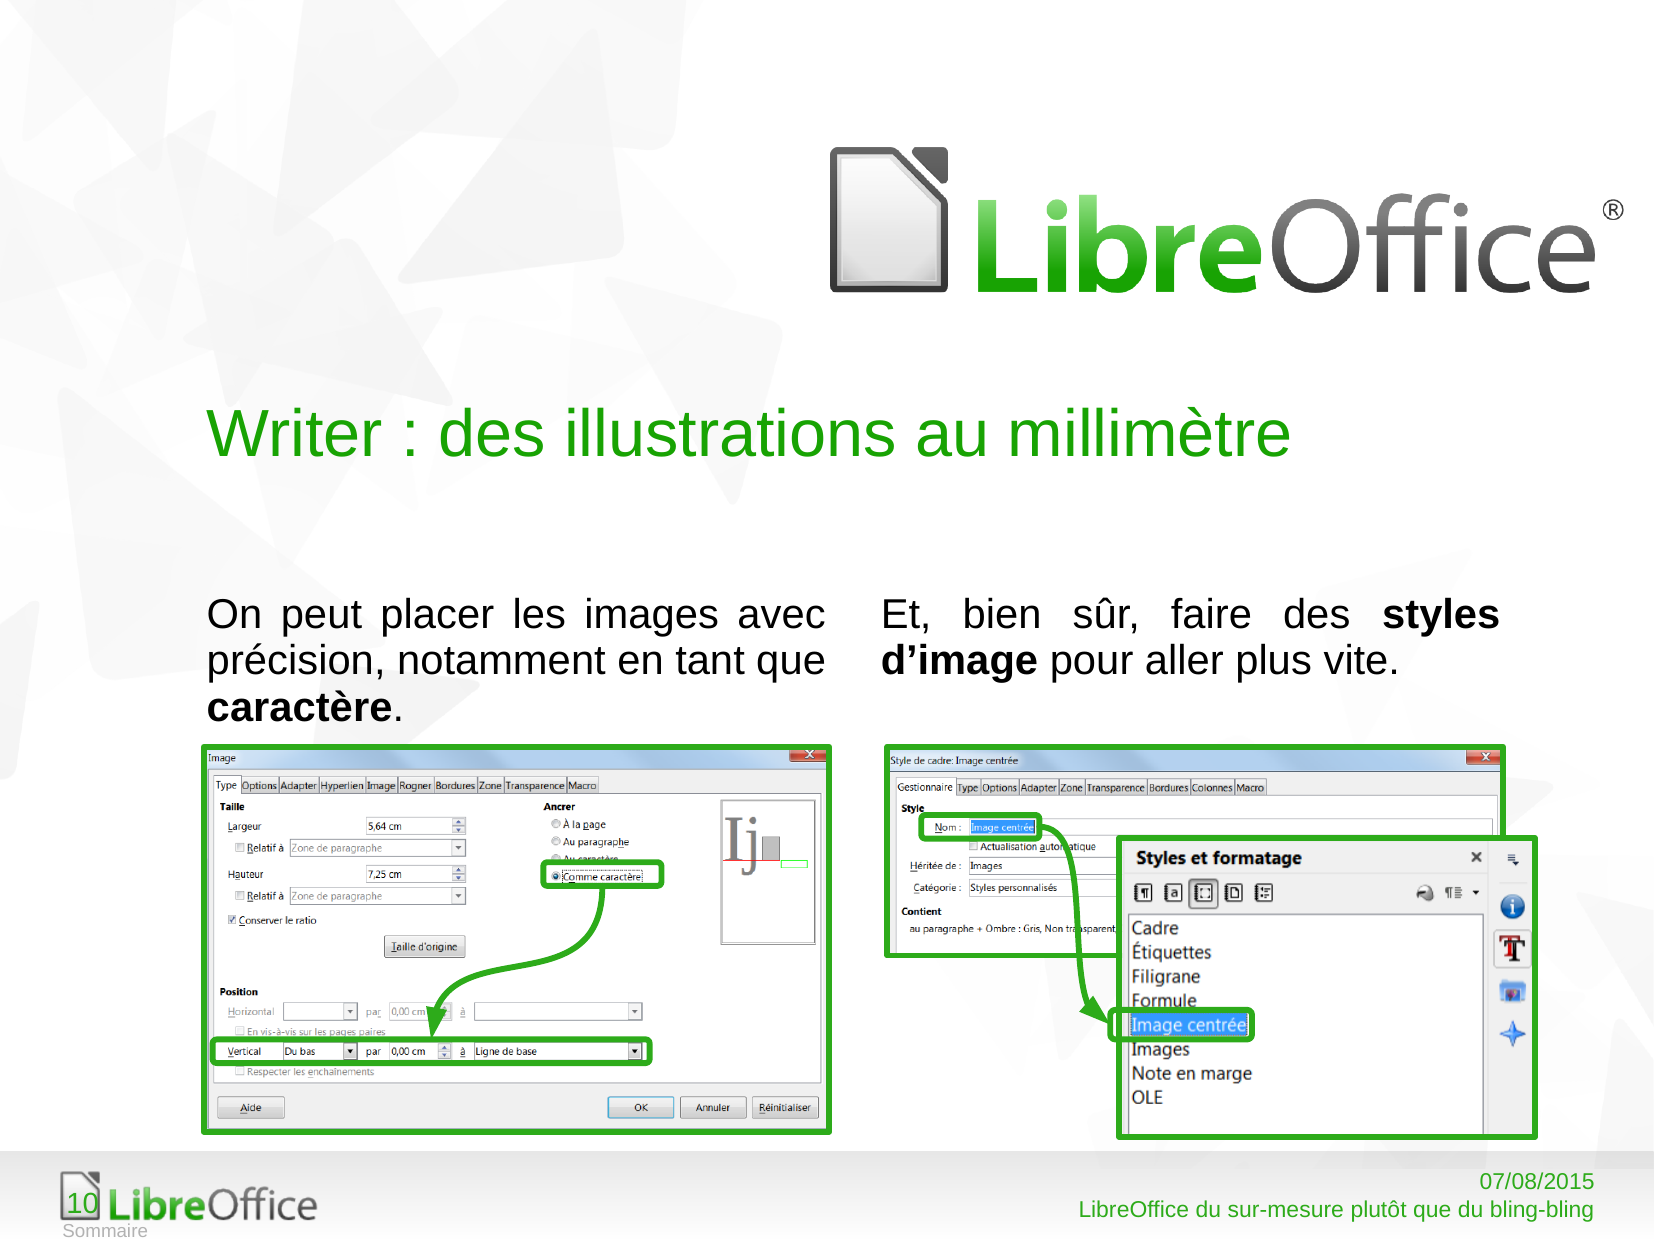

# Writer : des illustrations au millimètre
On peut placer les images avec précision, notamment en tant que caractère.
Et, bien sûr, faire des styles d’image pour aller plus vite.
07/08/2015
10
LibreOffice du sur-mesure plutôt que du bling-bling